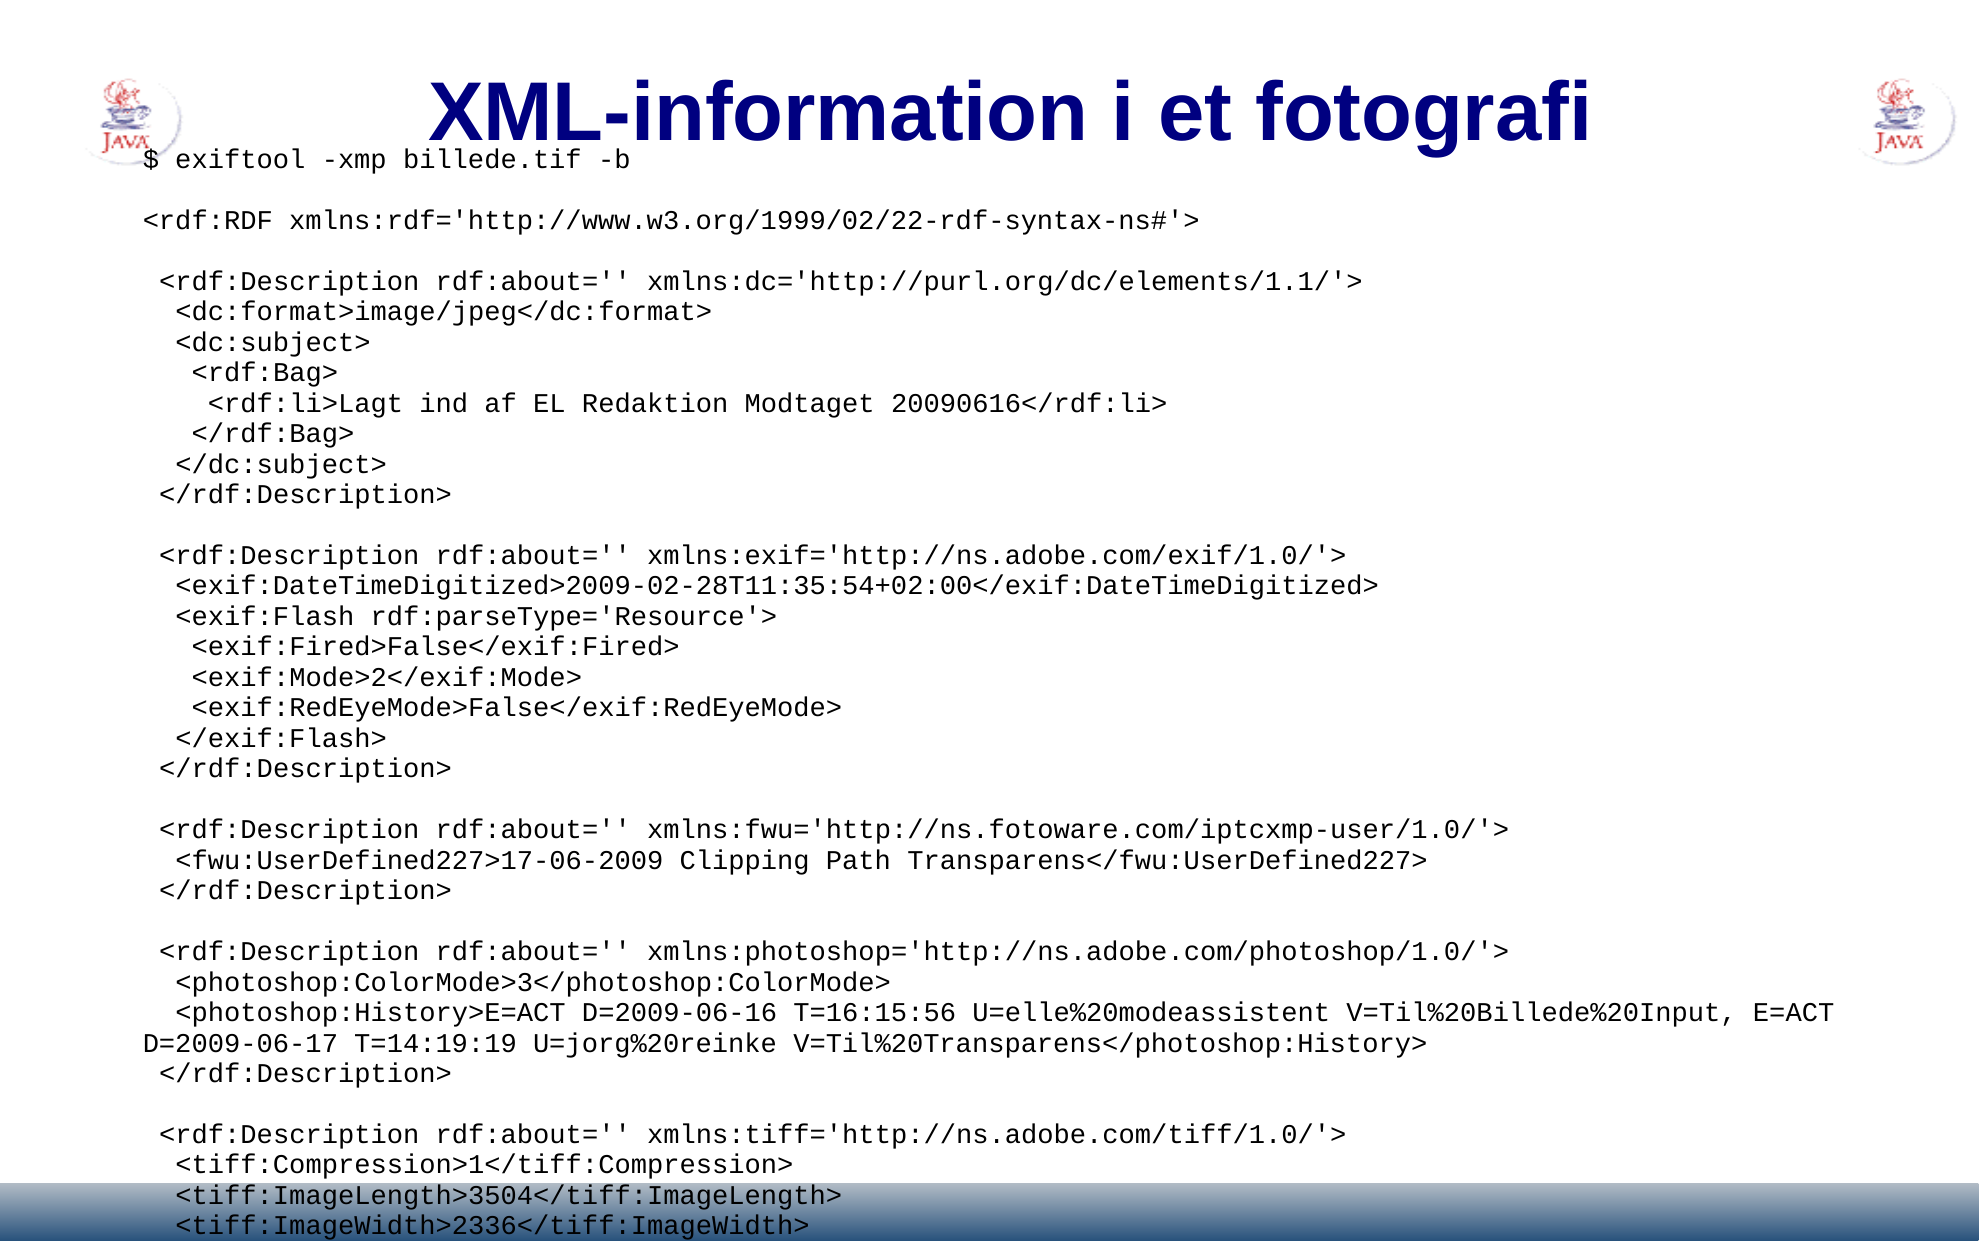

# XML-information i et fotografi
$ exiftool -xmp billede.tif -b
<rdf:RDF xmlns:rdf='http://www.w3.org/1999/02/22-rdf-syntax-ns#'>
 <rdf:Description rdf:about='' xmlns:dc='http://purl.org/dc/elements/1.1/'>
 <dc:format>image/jpeg</dc:format>
 <dc:subject>
 <rdf:Bag>
 <rdf:li>Lagt ind af EL Redaktion Modtaget 20090616</rdf:li>
 </rdf:Bag>
 </dc:subject>
 </rdf:Description>
 <rdf:Description rdf:about='' xmlns:exif='http://ns.adobe.com/exif/1.0/'>
 <exif:DateTimeDigitized>2009-02-28T11:35:54+02:00</exif:DateTimeDigitized>
 <exif:Flash rdf:parseType='Resource'>
 <exif:Fired>False</exif:Fired>
 <exif:Mode>2</exif:Mode>
 <exif:RedEyeMode>False</exif:RedEyeMode>
 </exif:Flash>
 </rdf:Description>
 <rdf:Description rdf:about='' xmlns:fwu='http://ns.fotoware.com/iptcxmp-user/1.0/'>
 <fwu:UserDefined227>17-06-2009 Clipping Path Transparens</fwu:UserDefined227>
 </rdf:Description>
 <rdf:Description rdf:about='' xmlns:photoshop='http://ns.adobe.com/photoshop/1.0/'>
 <photoshop:ColorMode>3</photoshop:ColorMode>
 <photoshop:History>E=ACT D=2009-06-16 T=16:15:56 U=elle%20modeassistent V=Til%20Billede%20Input, E=ACT D=2009-06-17 T=14:19:19 U=jorg%20reinke V=Til%20Transparens</photoshop:History>
 </rdf:Description>
 <rdf:Description rdf:about='' xmlns:tiff='http://ns.adobe.com/tiff/1.0/'>
 <tiff:Compression>1</tiff:Compression>
 <tiff:ImageLength>3504</tiff:ImageLength>
 <tiff:ImageWidth>2336</tiff:ImageWidth>